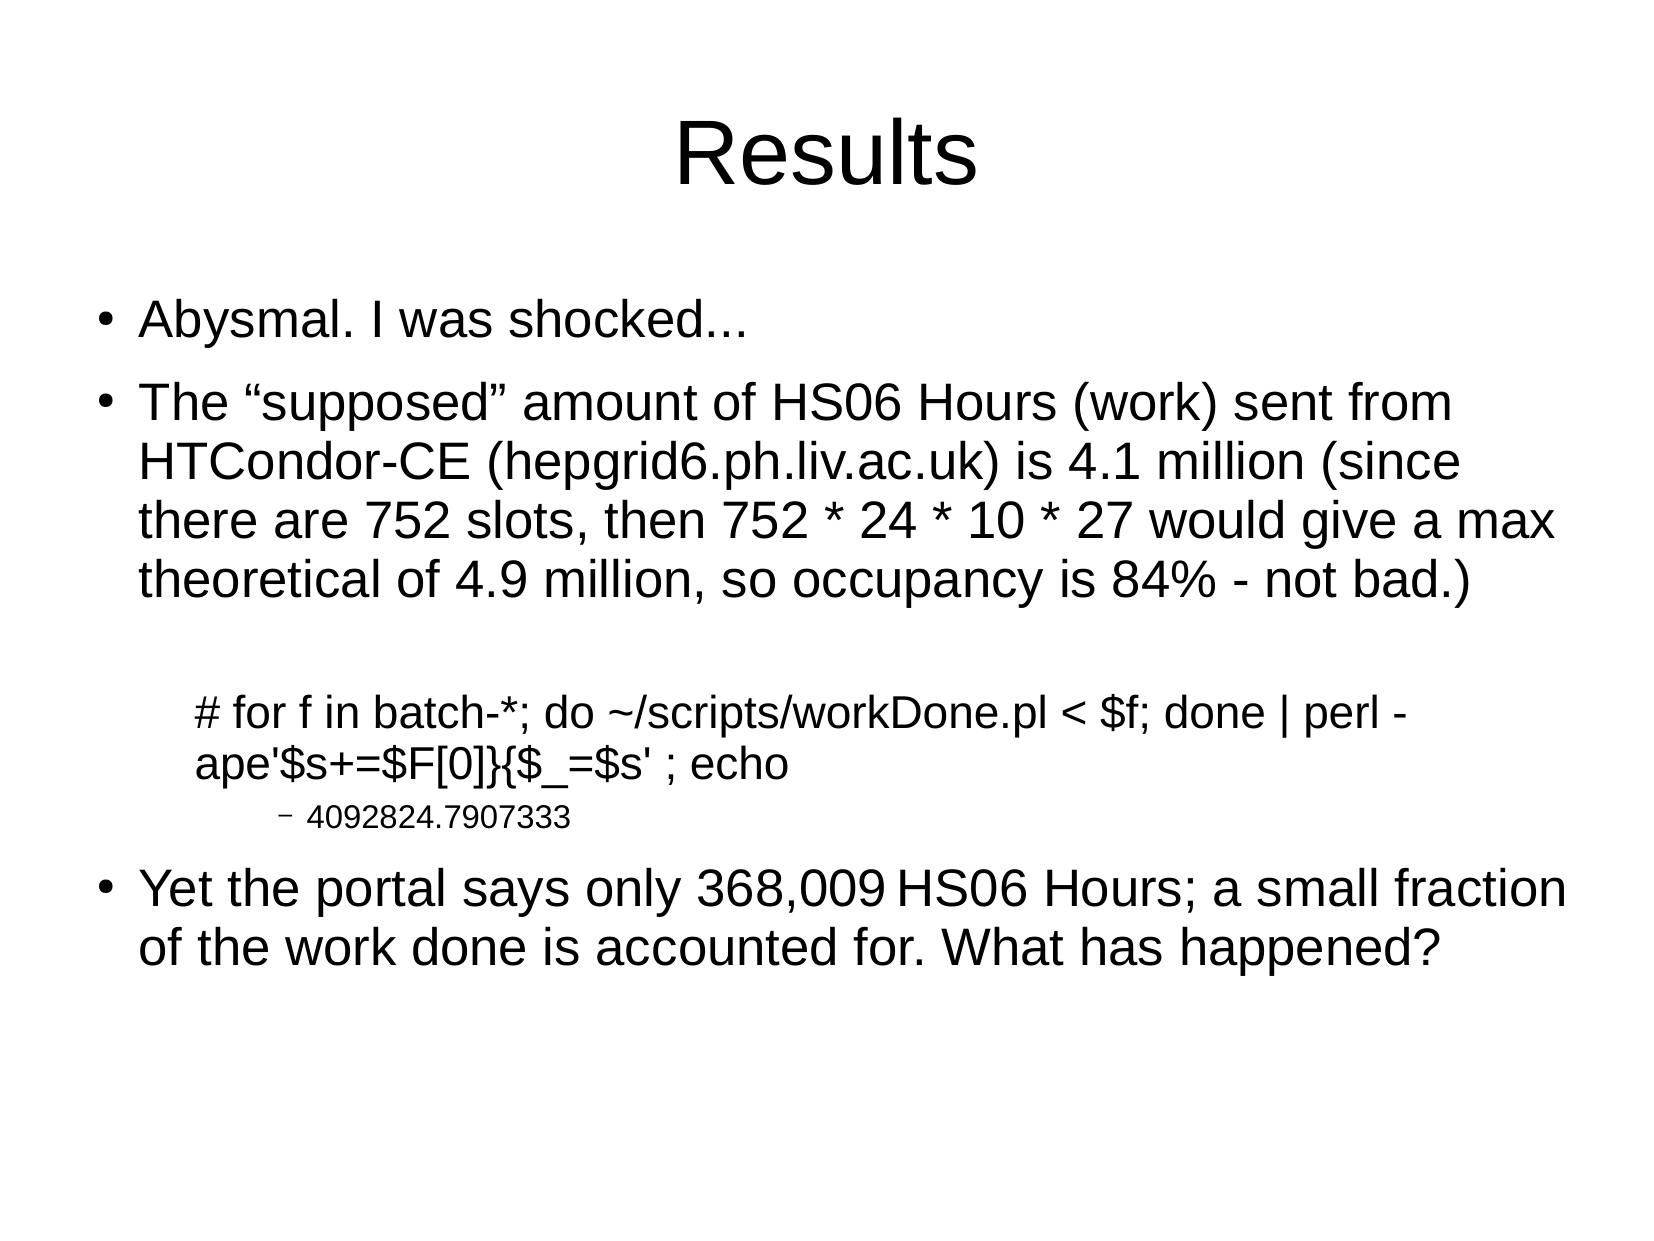

# Results
Abysmal. I was shocked...
The “supposed” amount of HS06 Hours (work) sent from HTCondor-CE (hepgrid6.ph.liv.ac.uk) is 4.1 million (since there are 752 slots, then 752 * 24 * 10 * 27 would give a max theoretical of 4.9 million, so occupancy is 84% - not bad.)
# for f in batch-*; do ~/scripts/workDone.pl < $f; done | perl -ape'$s+=$F[0]}{$_=$s' ; echo
4092824.7907333
Yet the portal says only 368,009	HS06 Hours; a small fraction of the work done is accounted for. What has happened?